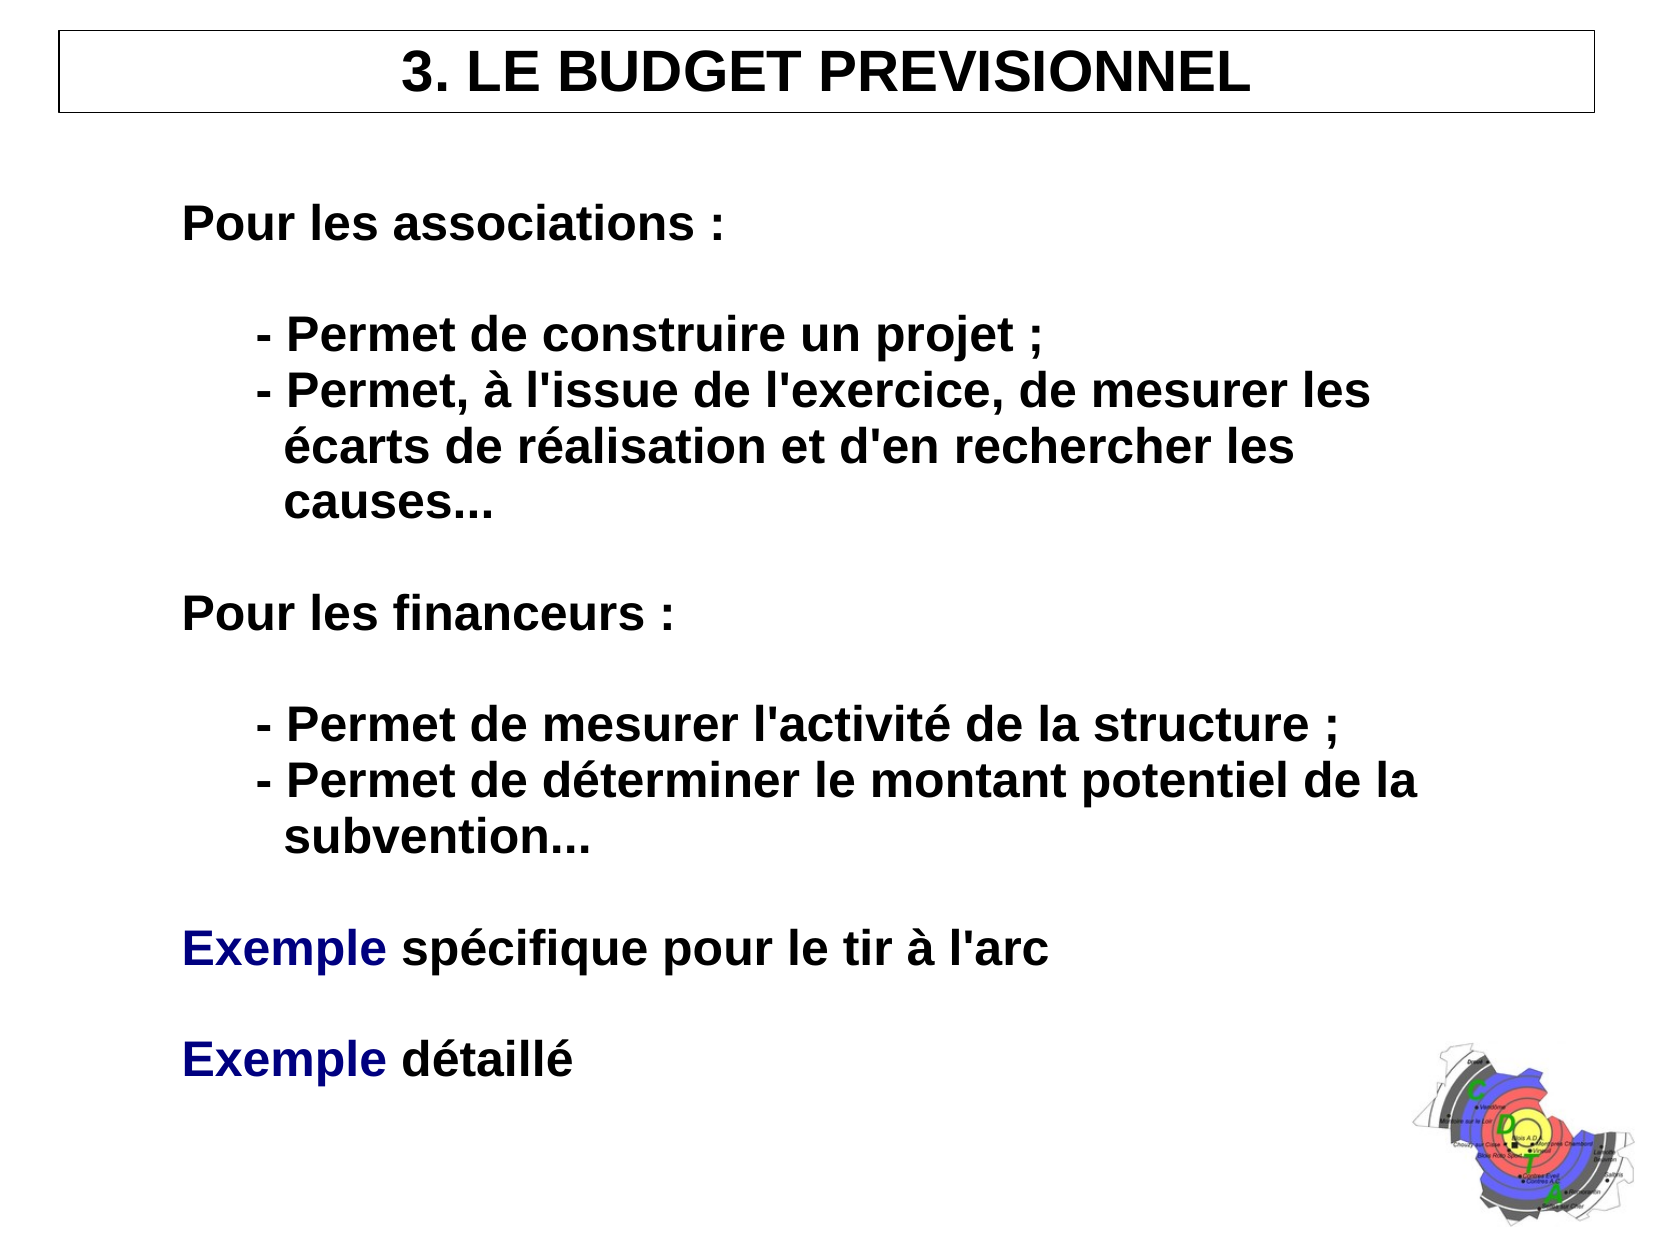

3. LE BUDGET PREVISIONNEL
Pour les associations :
	- Permet de construire un projet ;
	- Permet, à l'issue de l'exercice, de mesurer les 		 écarts de réalisation et d'en rechercher les 			 causes...
Pour les financeurs :
	- Permet de mesurer l'activité de la structure ;
	- Permet de déterminer le montant potentiel de la 		 subvention...
Exemple spécifique pour le tir à l'arc
Exemple détaillé